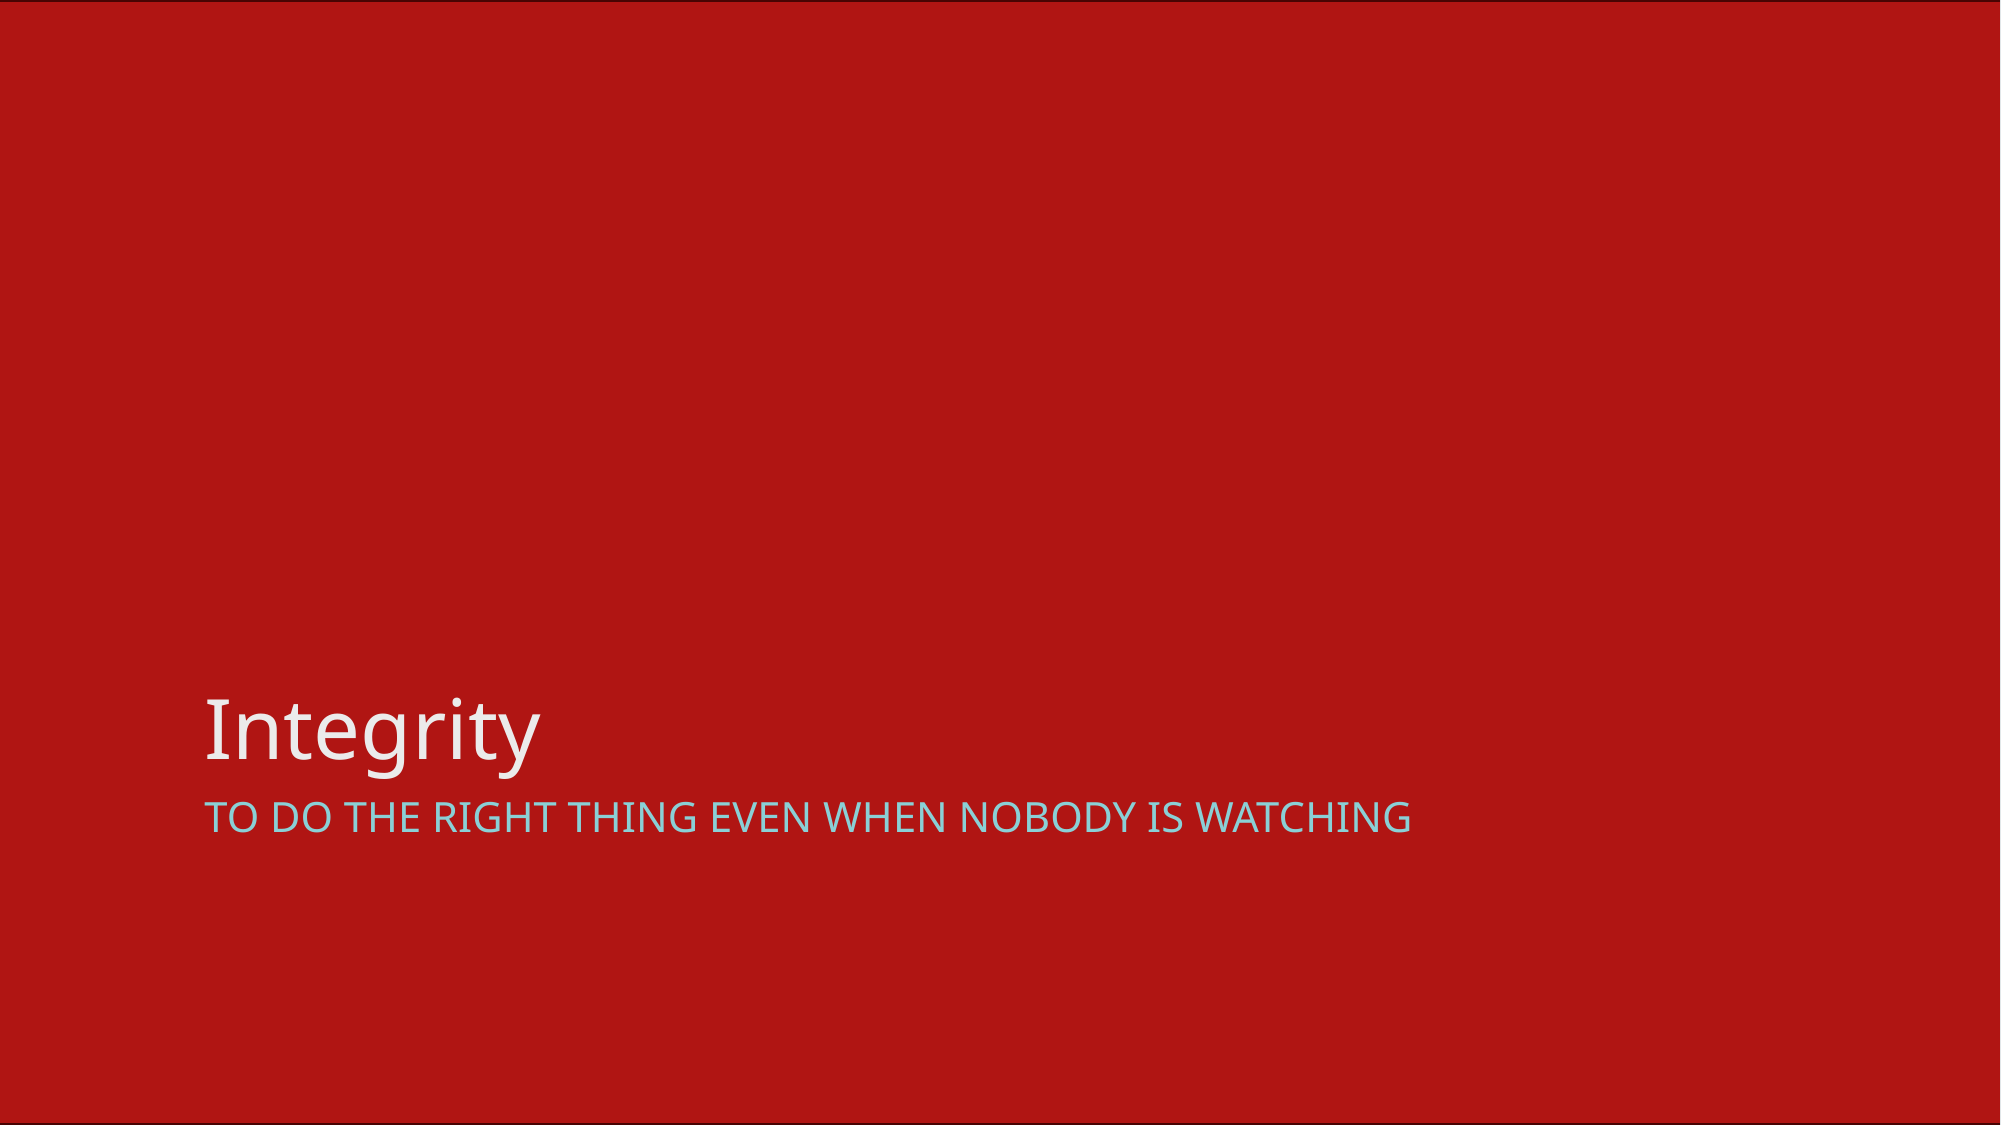

# Integrity
To do the right thing even when nobody is watching